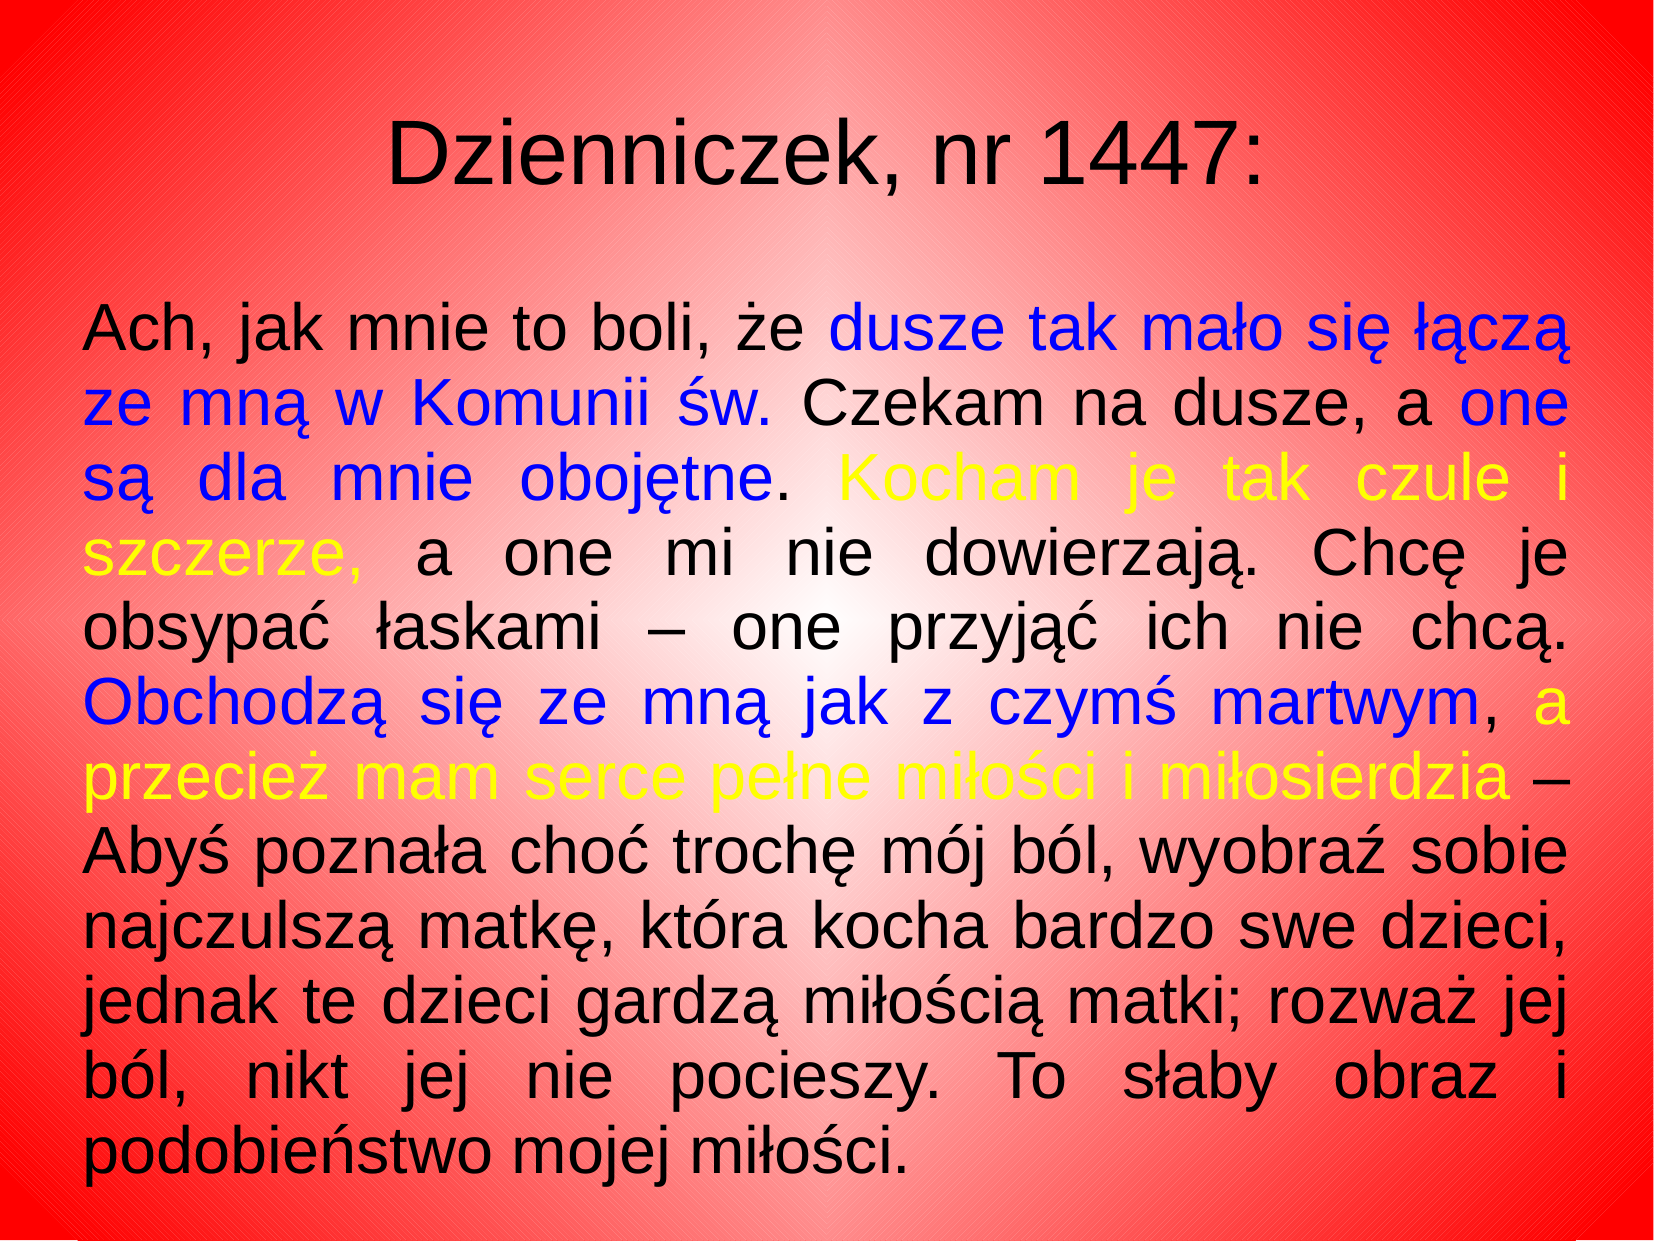

# Dzienniczek, nr 1447:
Ach, jak mnie to boli, że dusze tak mało się łączą ze mną w Komunii św. Czekam na dusze, a one są dla mnie obojętne. Kocham je tak czule i szczerze, a one mi nie dowierzają. Chcę je obsypać łaskami – one przyjąć ich nie chcą. Obchodzą się ze mną jak z czymś martwym, a przecież mam serce pełne miłości i miłosierdzia – Abyś poznała choć trochę mój ból, wyobraź sobie najczulszą matkę, która kocha bardzo swe dzieci, jednak te dzieci gardzą miłością matki; rozważ jej ból, nikt jej nie pocieszy. To słaby obraz i podobieństwo mojej miłości.